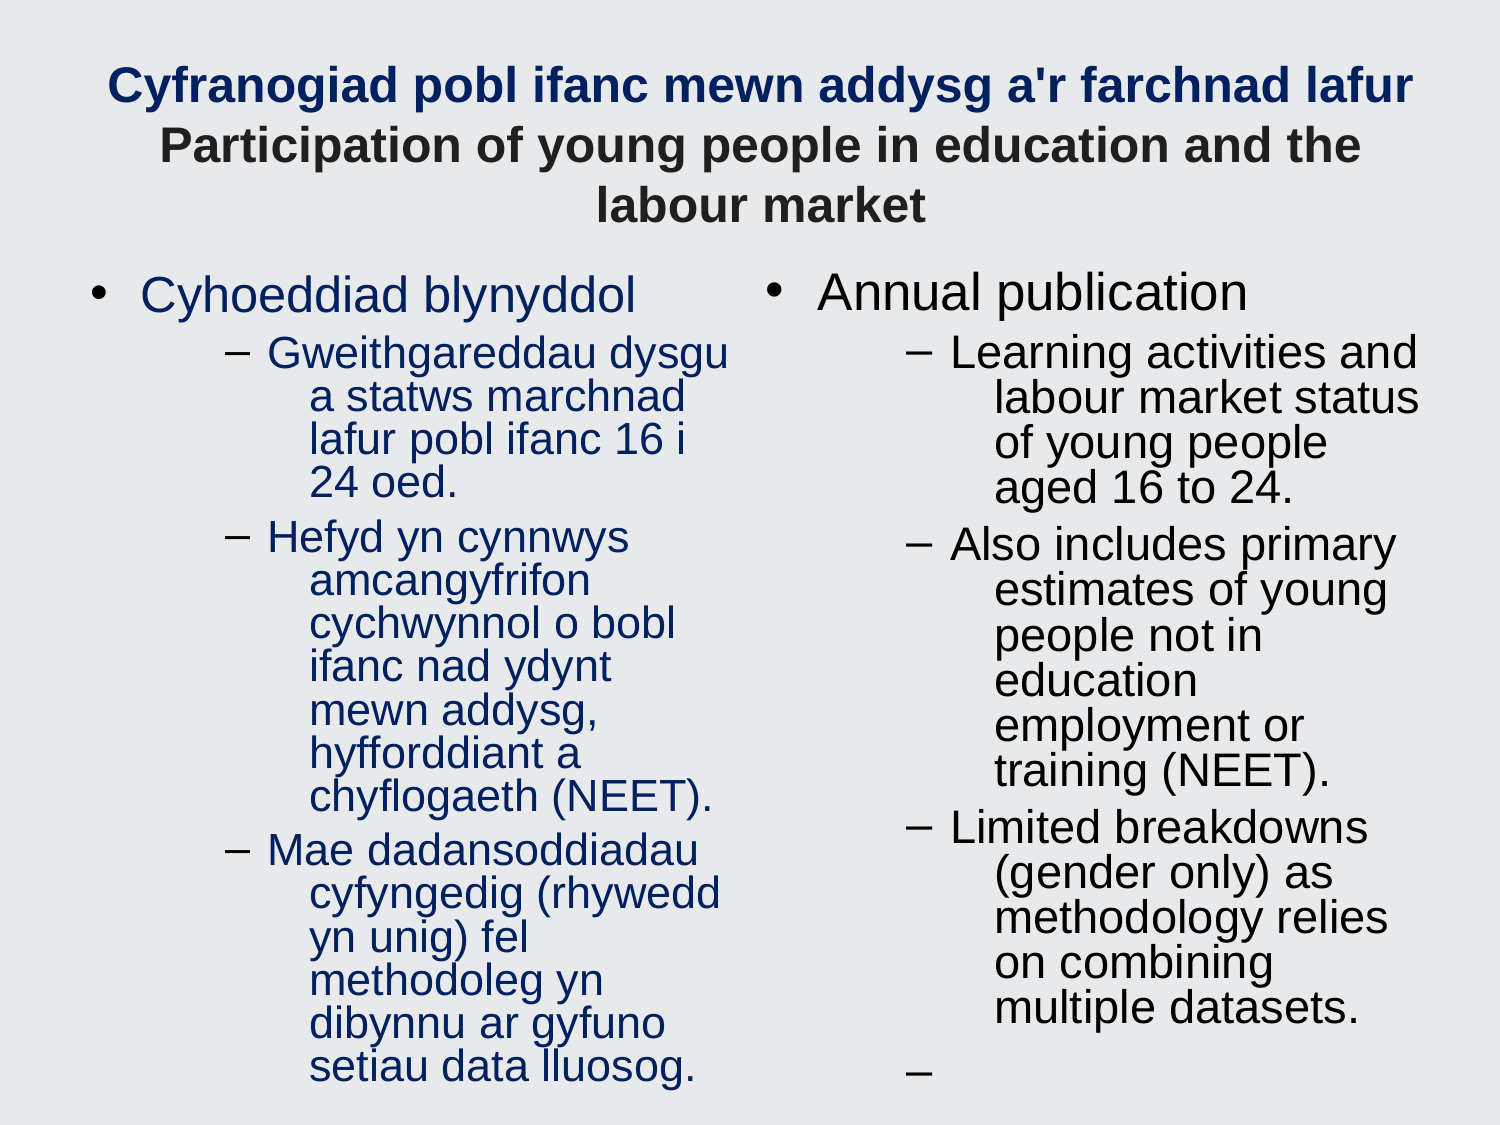

Cyfranogiad pobl ifanc mewn addysg a'r farchnad lafur
Participation of young people in education and the labour market
# Annual publication
Learning activities and labour market status of young people aged 16 to 24.
Also includes primary estimates of young people not in education employment or training (NEET).
Limited breakdowns (gender only) as methodology relies on combining multiple datasets.
Cyhoeddiad blynyddol
Gweithgareddau dysgu a statws marchnad lafur pobl ifanc 16 i 24 oed.
Hefyd yn cynnwys amcangyfrifon cychwynnol o bobl ifanc nad ydynt mewn addysg, hyfforddiant a chyflogaeth (NEET).
Mae dadansoddiadau cyfyngedig (rhywedd yn unig) fel methodoleg yn dibynnu ar gyfuno setiau data lluosog.